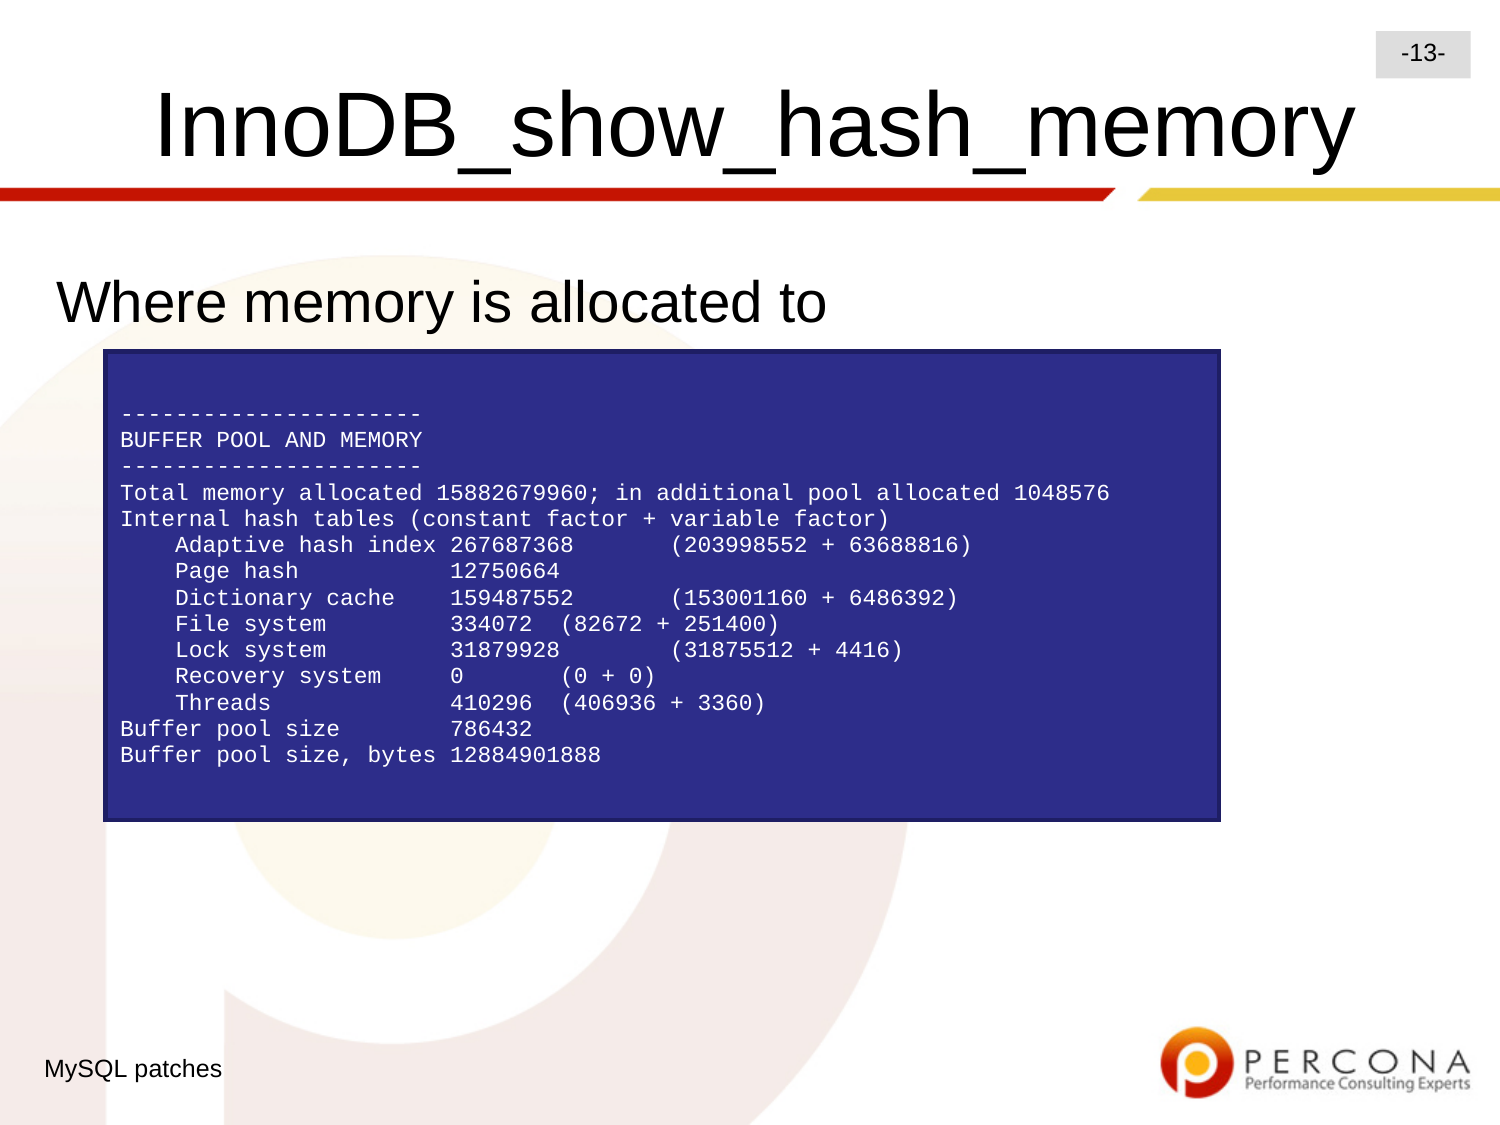

# InnoDB_show_hash_memory
Where memory is allocated to
----------------------
BUFFER POOL AND MEMORY
----------------------
Total memory allocated 15882679960; in additional pool allocated 1048576
Internal hash tables (constant factor + variable factor)
 Adaptive hash index 267687368 (203998552 + 63688816)
 Page hash 12750664
 Dictionary cache 159487552 (153001160 + 6486392)
 File system 334072 (82672 + 251400)
 Lock system 31879928 (31875512 + 4416)
 Recovery system 0 (0 + 0)
 Threads 410296 (406936 + 3360)
Buffer pool size 786432
Buffer pool size, bytes 12884901888
MySQL patches